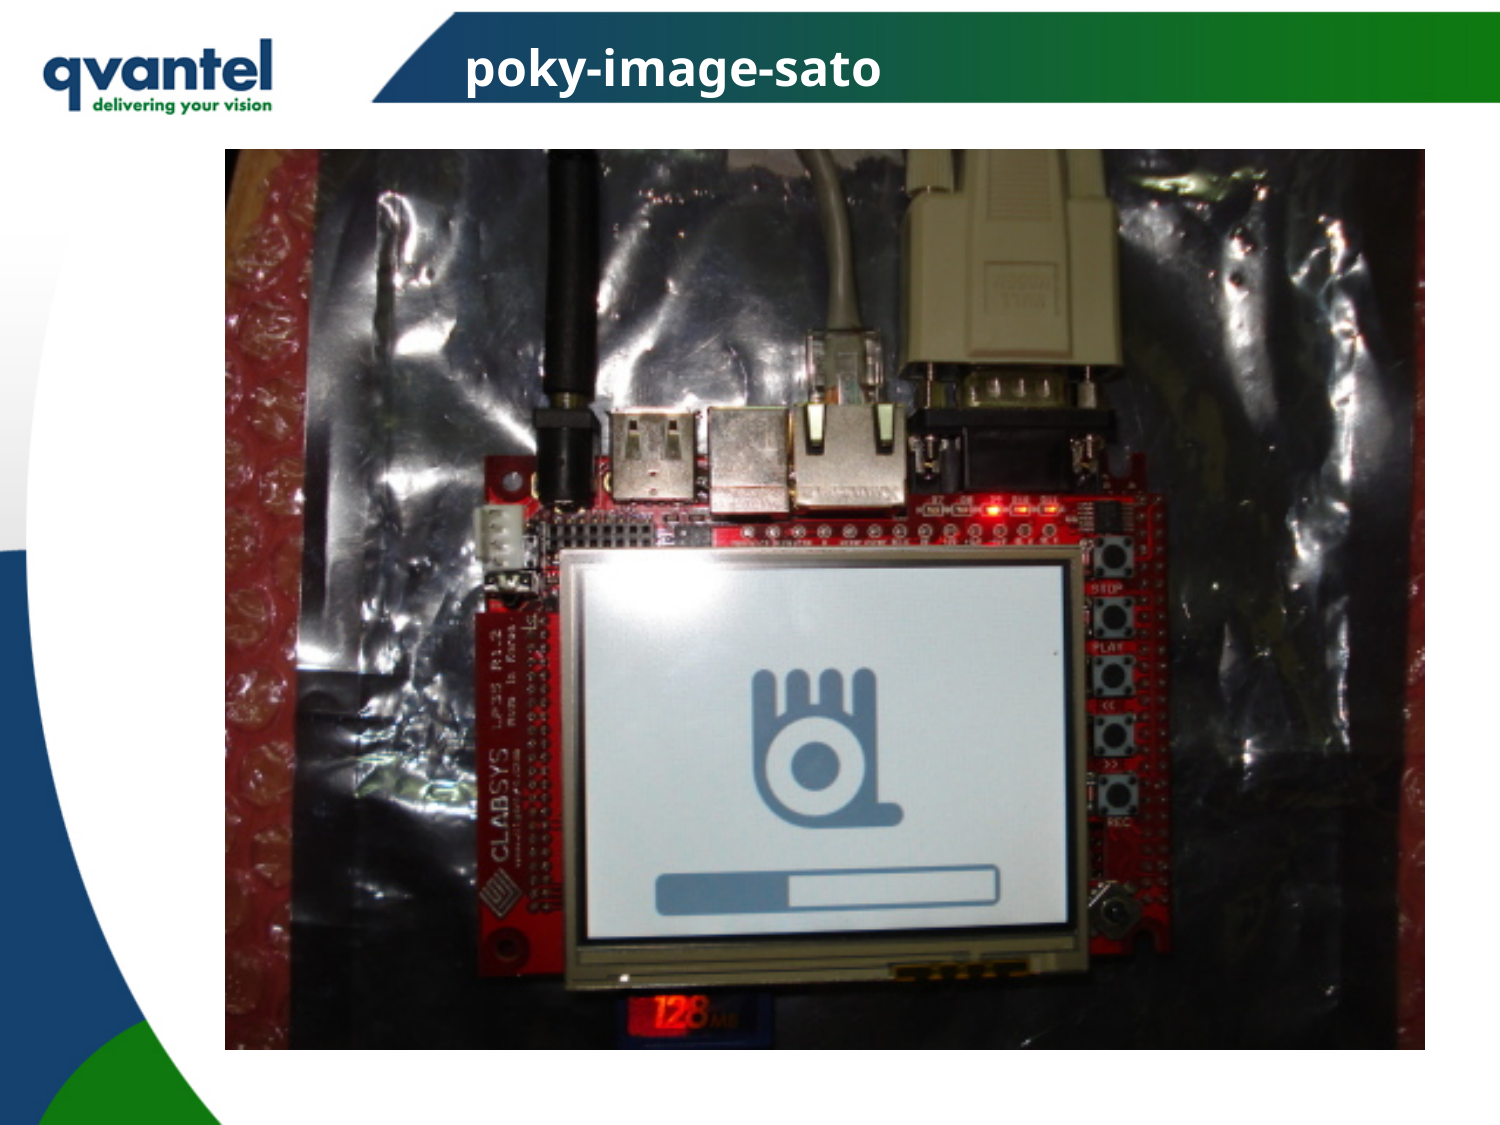

# poky-image-sato
© 2007 Qvantel Oy - http://www.qvantel.com